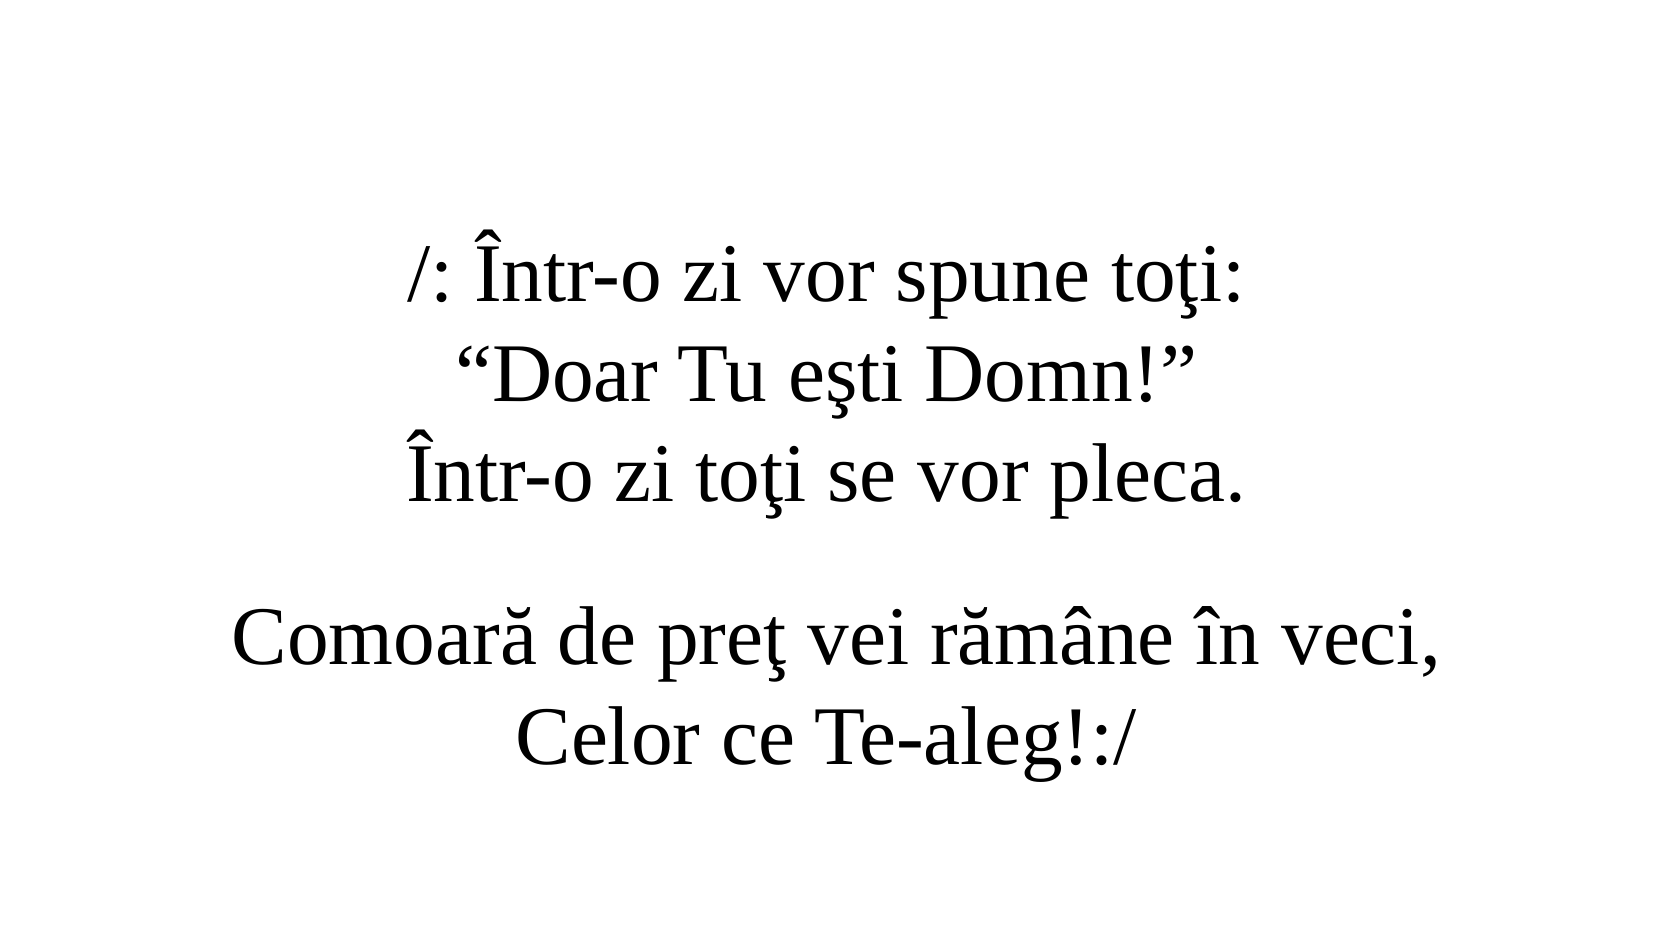

# /: Într-o zi vor spune toţi: “Doar Tu eşti Domn!” Într-o zi toţi se vor pleca.
 Comoară de preţ vei rămâne în veci,
Celor ce Te-aleg!:/